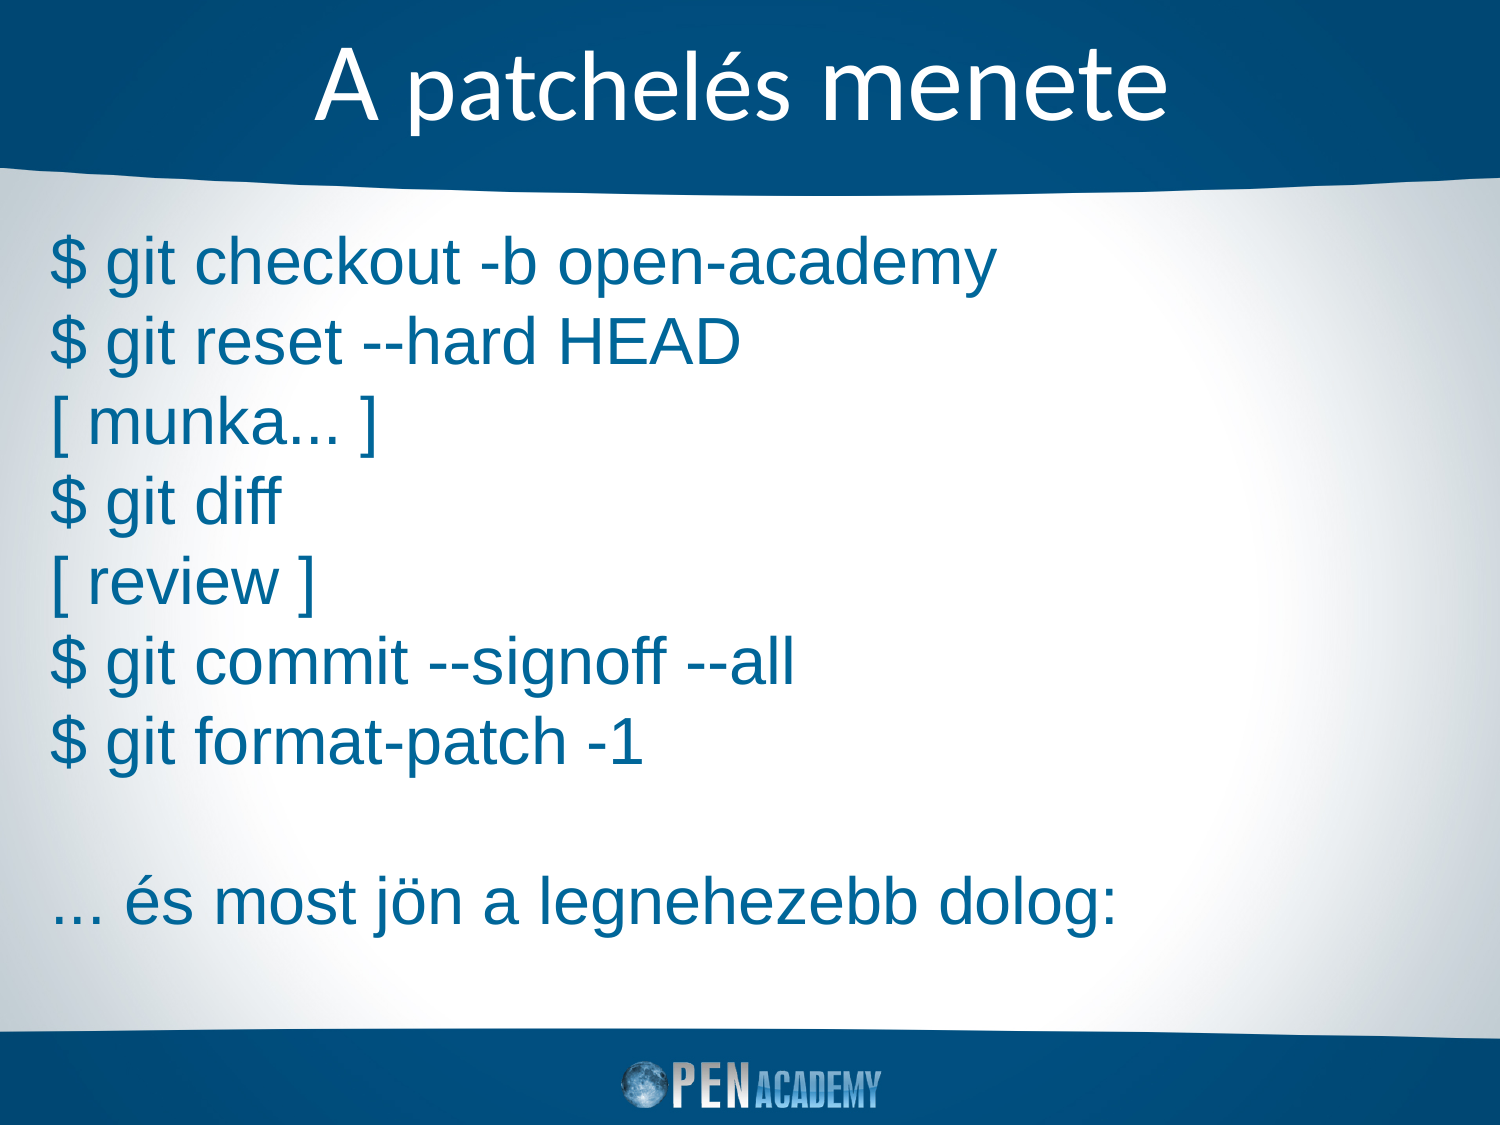

# A patchelés menete
$ git checkout -b open-academy
$ git reset --hard HEAD
[ munka... ]
$ git diff
[ review ]
$ git commit --signoff --all
$ git format-patch -1
... és most jön a legnehezebb dolog: